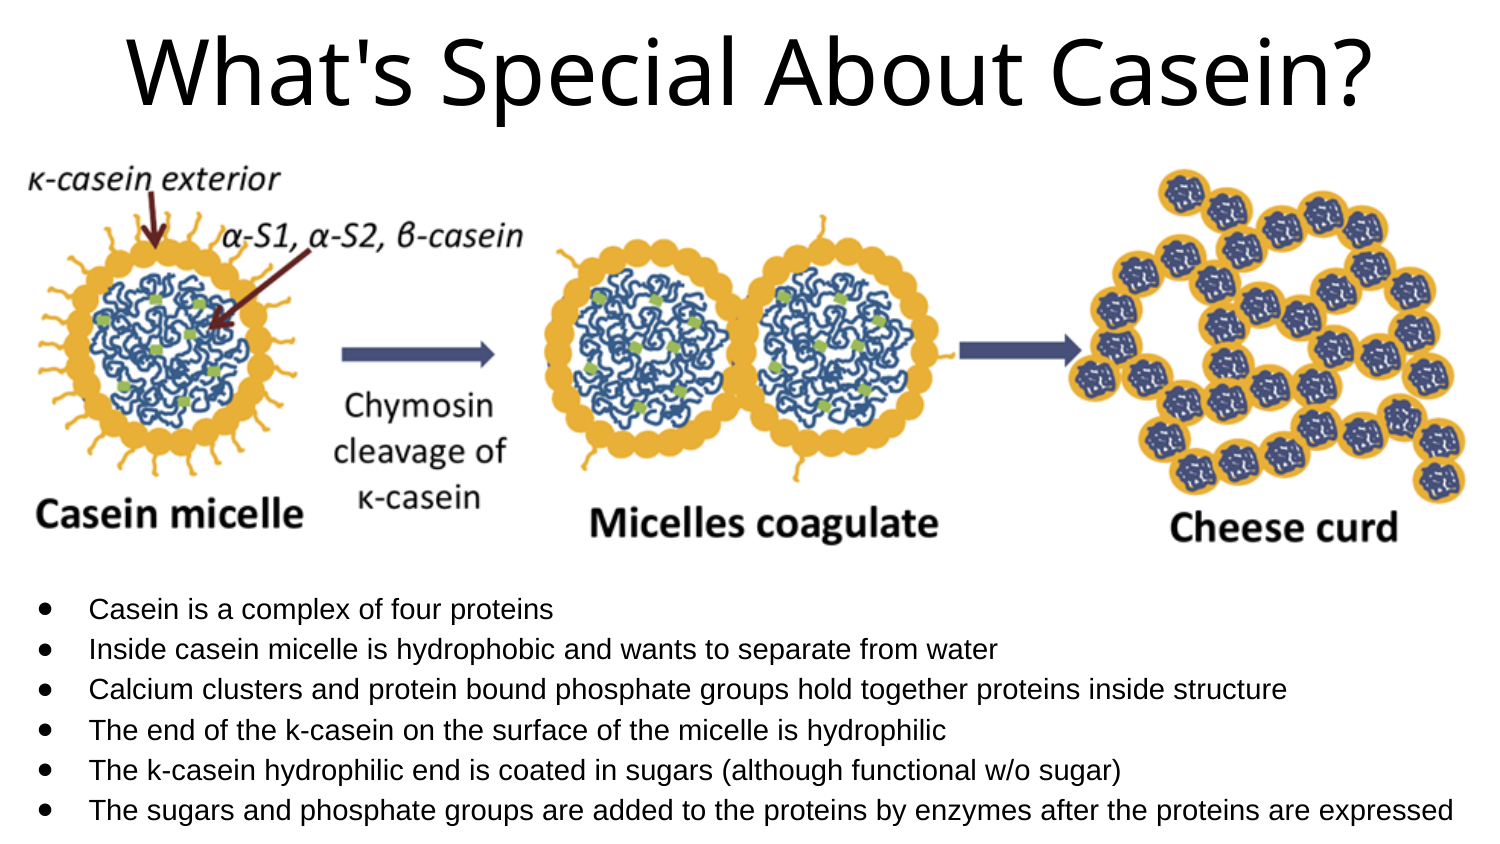

What's Special About Casein?
Casein is a complex of four proteins
Inside casein micelle is hydrophobic and wants to separate from water
Calcium clusters and protein bound phosphate groups hold together proteins inside structure
The end of the k-casein on the surface of the micelle is hydrophilic
The k-casein hydrophilic end is coated in sugars (although functional w/o sugar)
The sugars and phosphate groups are added to the proteins by enzymes after the proteins are expressed